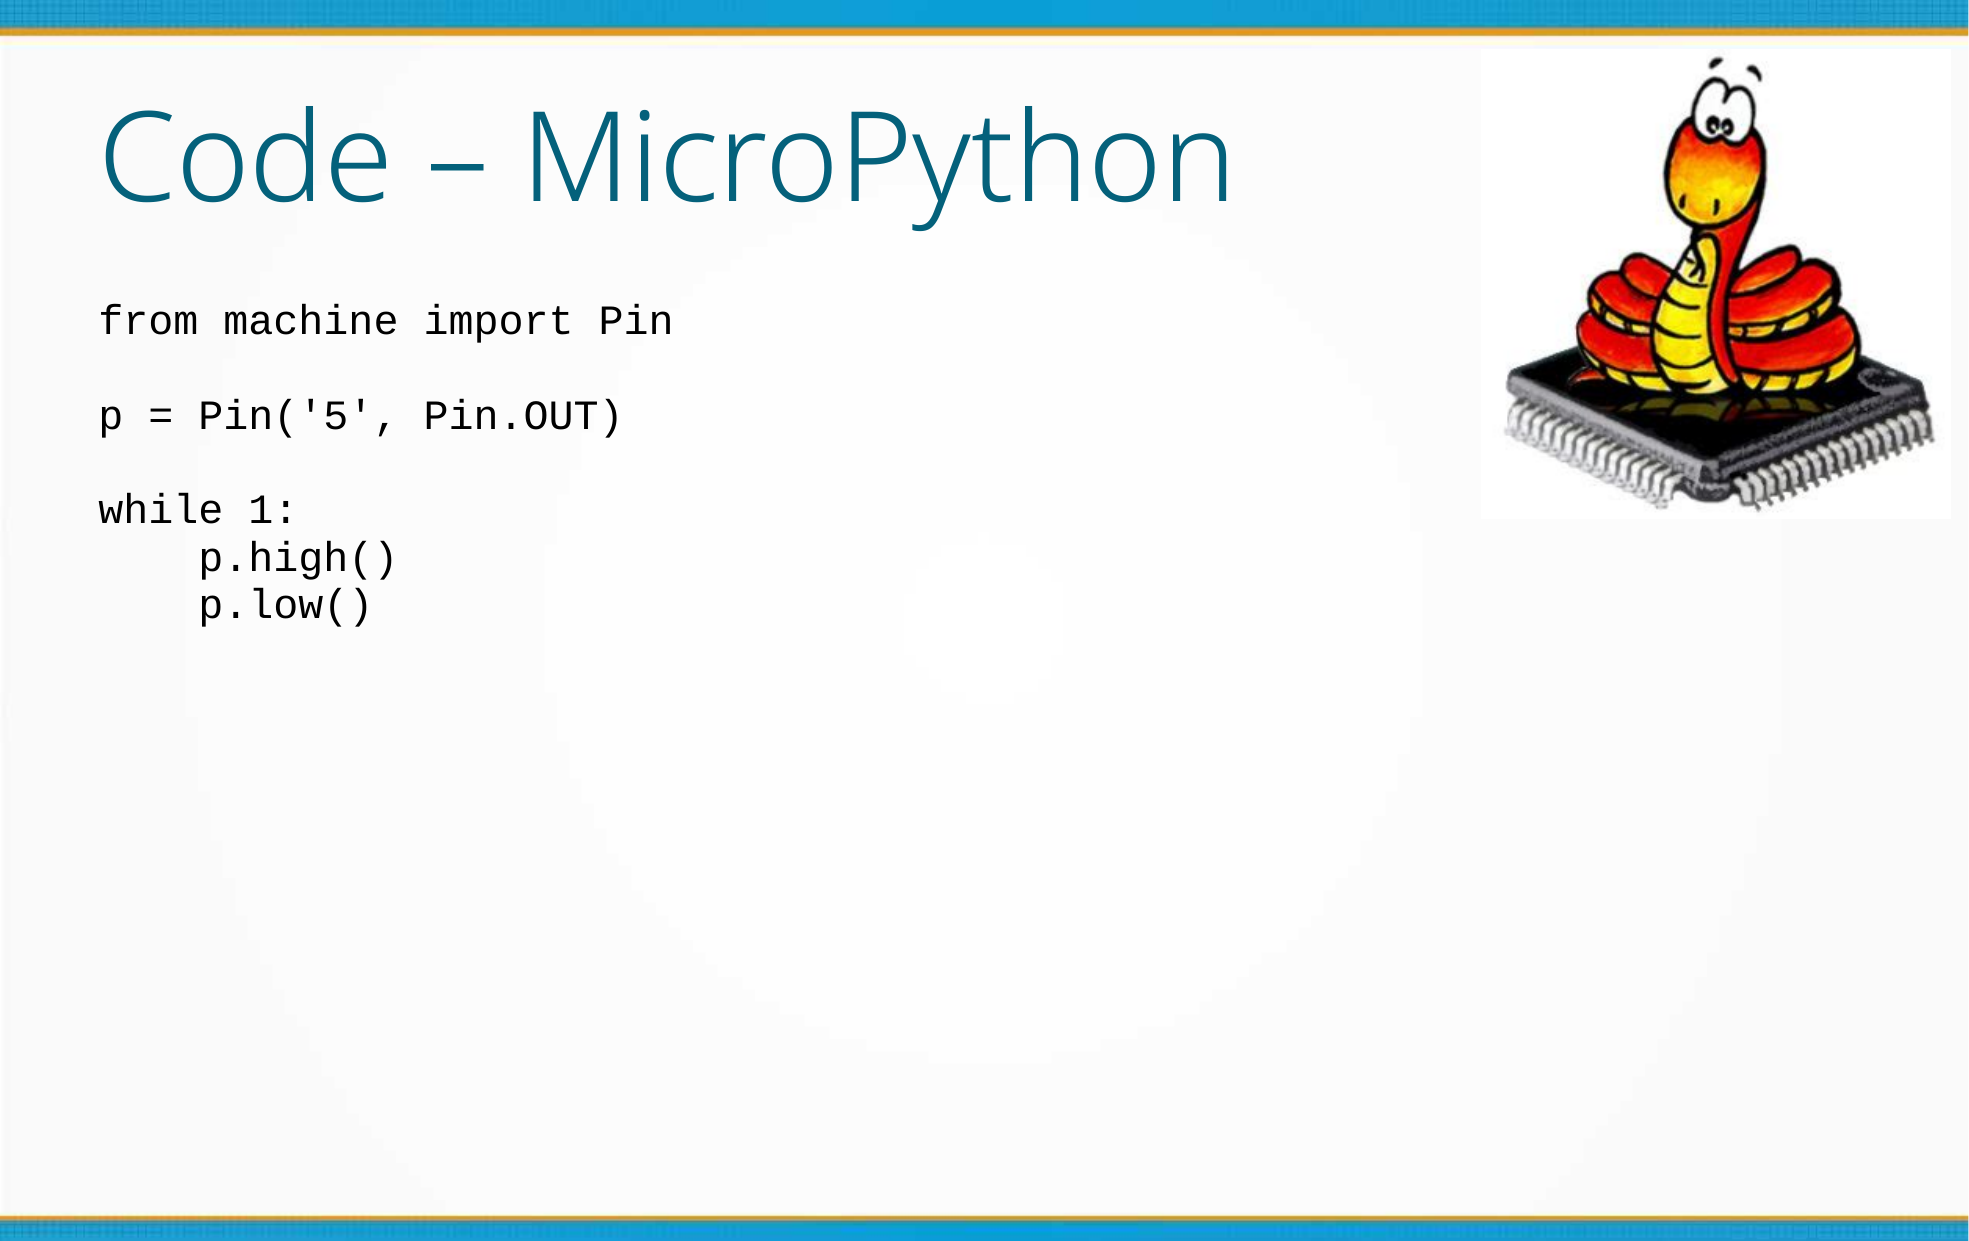

# Code – MicroPython
from machine import Pin
p = Pin('5', Pin.OUT)
while 1:
 p.high()
 p.low()